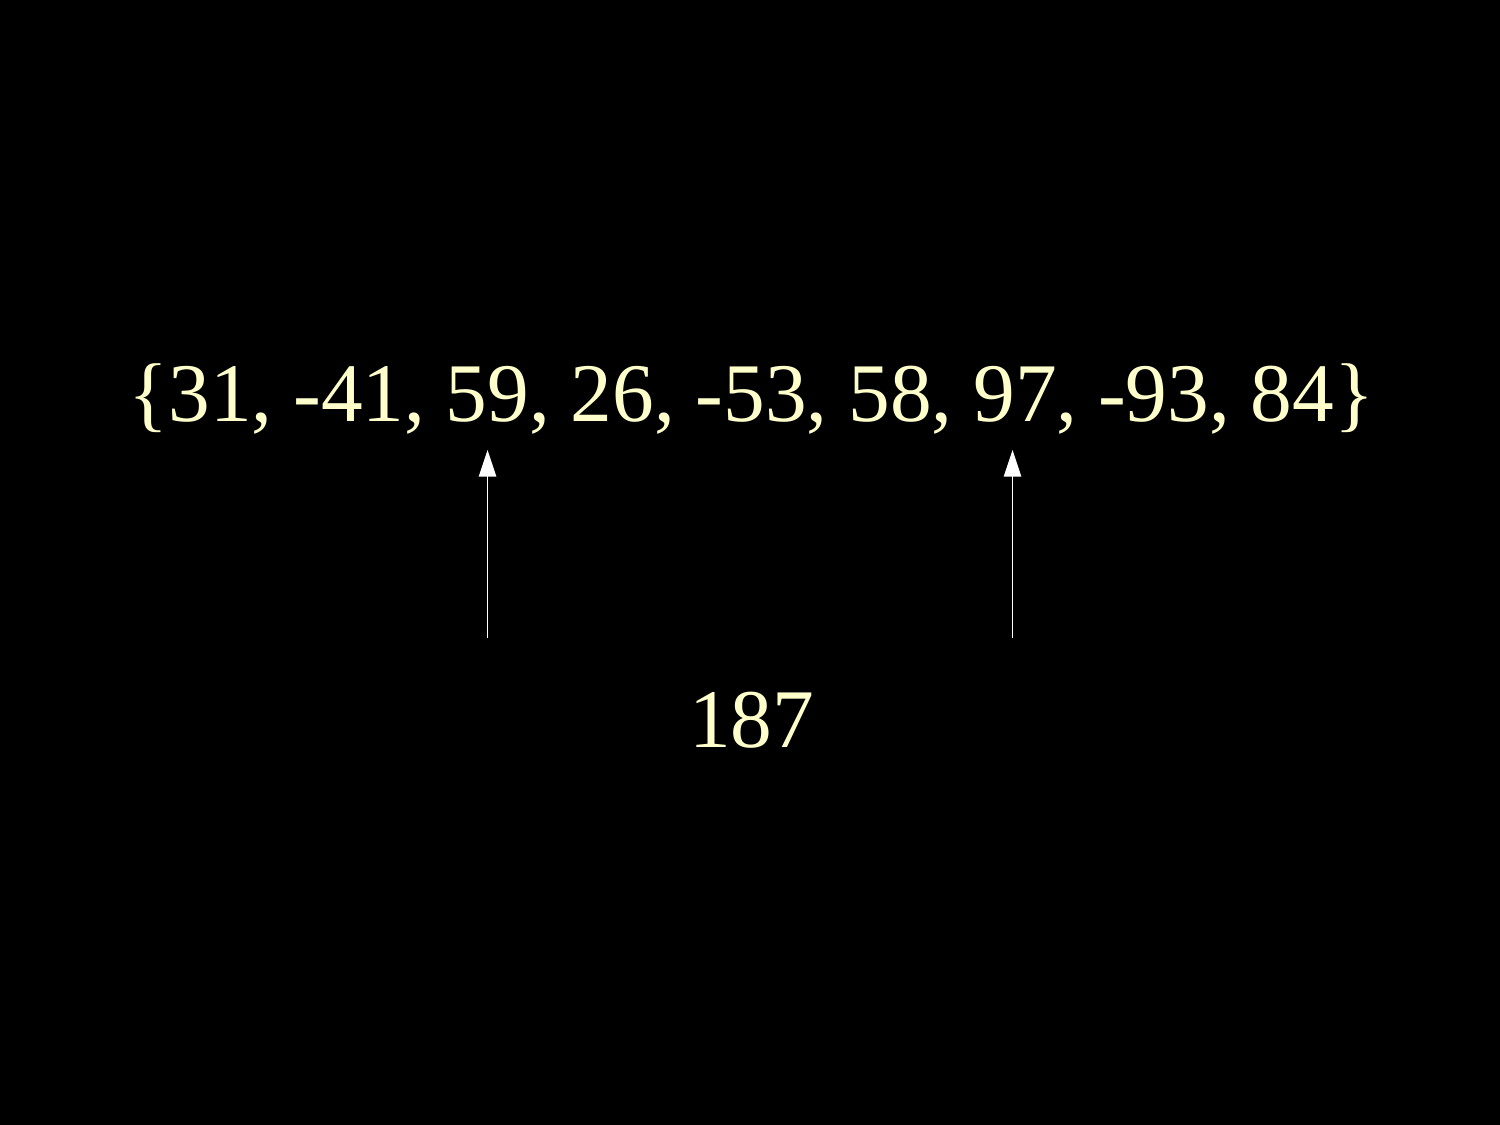

#
{31, -41, 59, 26, -53, 58, 97, -93, 84}
187